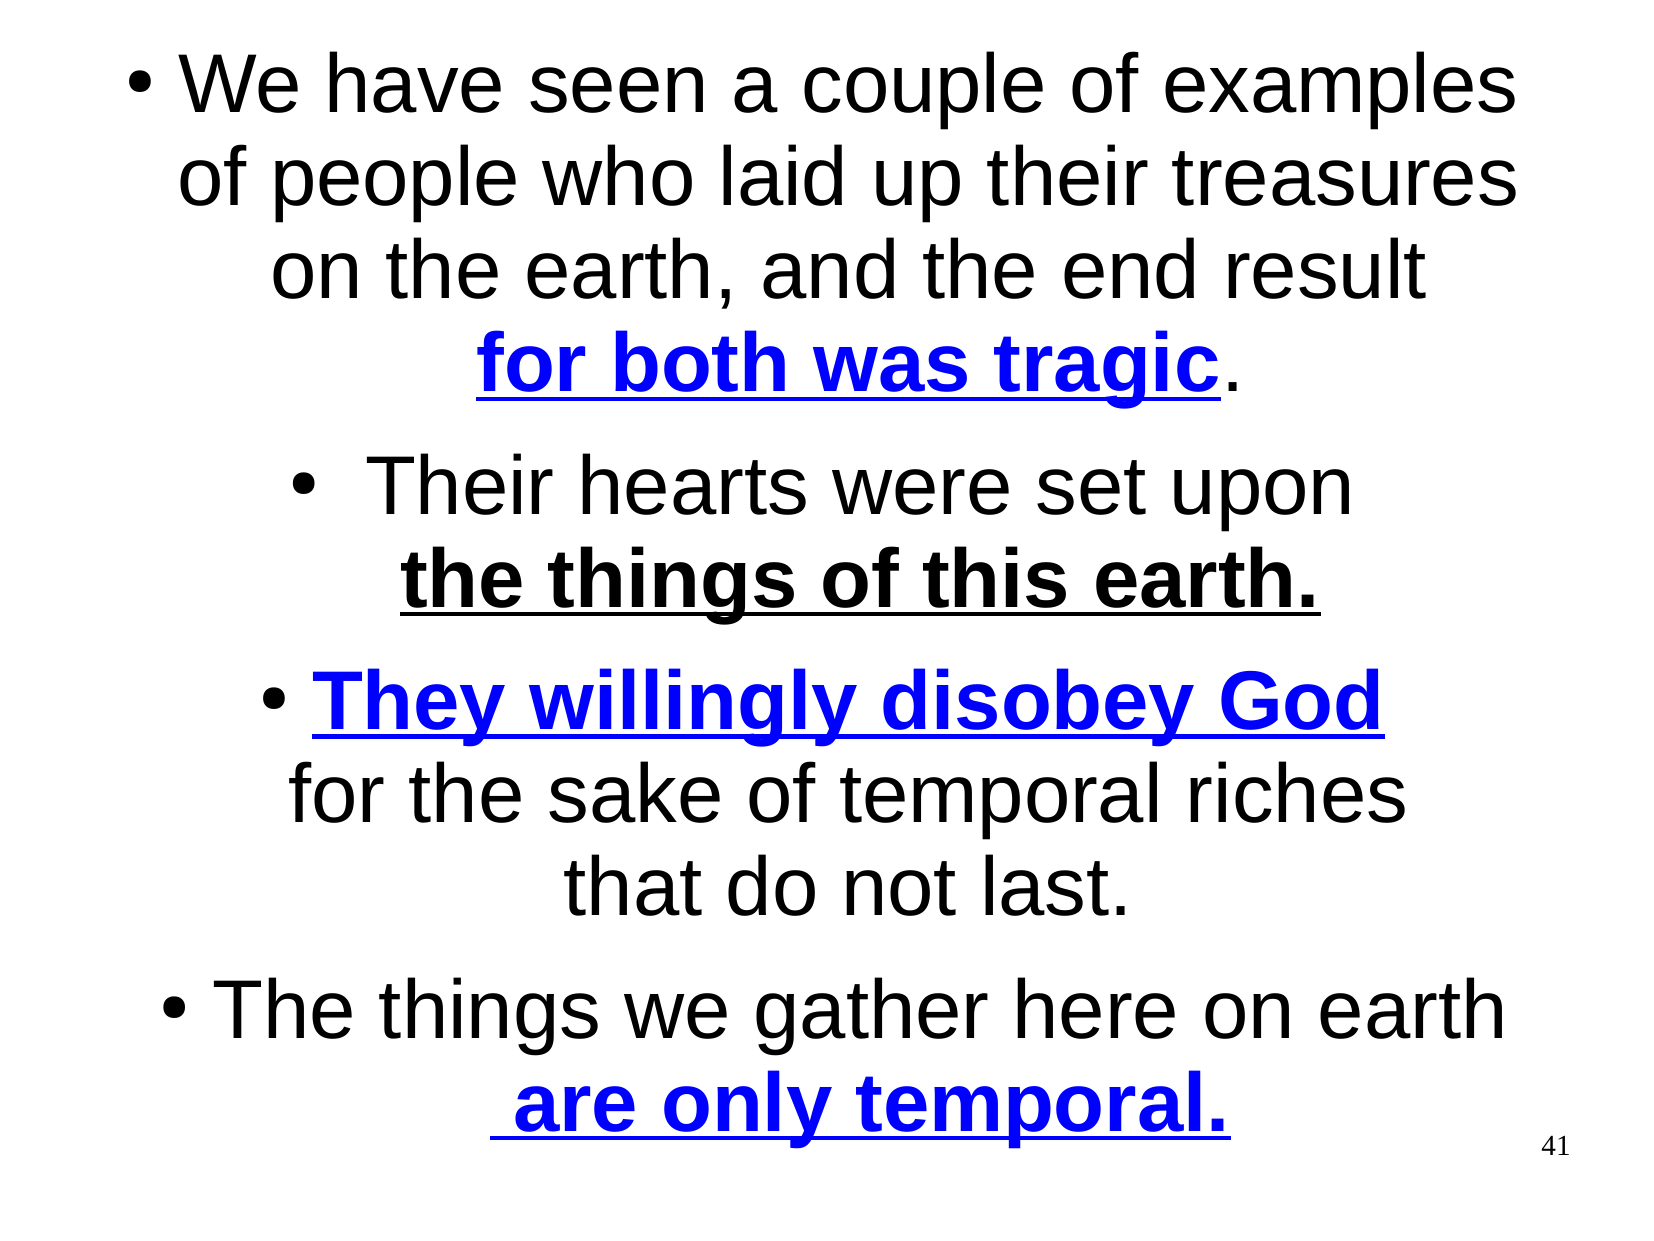

# We have seen a couple of examples of people who laid up their treasures on the earth, and the end result for both was tragic.
 Their hearts were set upon
the things of this earth.
They willingly disobey God
for the sake of temporal riches
that do not last.
The things we gather here on earth
 are only temporal.
41